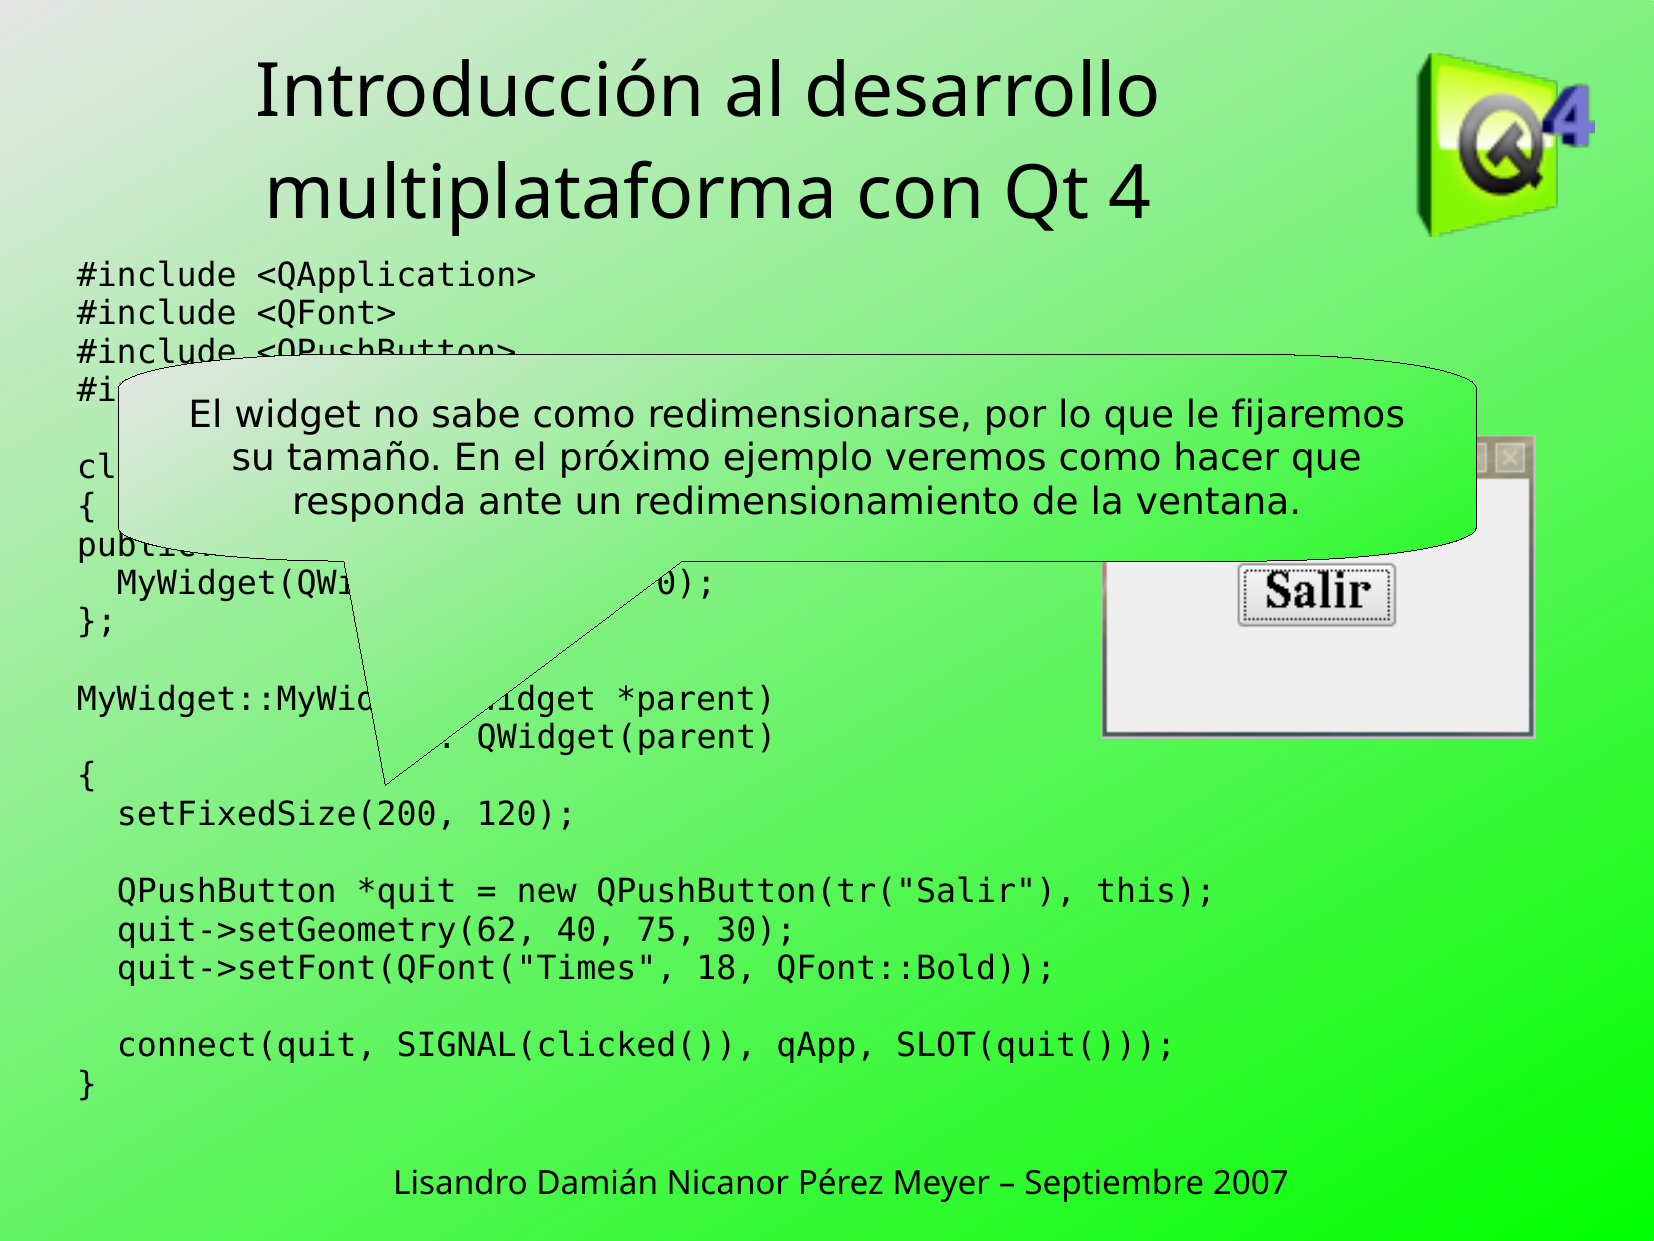

# Introducción al desarrollo multiplataforma con Qt 4
#include <QApplication>
#include <QFont>
#include <QPushButton>
#include <QWidget>
class MyWidget : public QWidget
{
public:
 MyWidget(QWidget *parent = 0);
};
MyWidget::MyWidget(QWidget *parent)
 : QWidget(parent)
{
 setFixedSize(200, 120);
 QPushButton *quit = new QPushButton(tr("Salir"), this);
 quit->setGeometry(62, 40, 75, 30);
 quit->setFont(QFont("Times", 18, QFont::Bold));
 connect(quit, SIGNAL(clicked()), qApp, SLOT(quit()));
}
El widget no sabe como redimensionarse, por lo que le fijaremos su tamaño. En el próximo ejemplo veremos como hacer que responda ante un redimensionamiento de la ventana.
Lisandro Damián Nicanor Pérez Meyer – Septiembre 2007